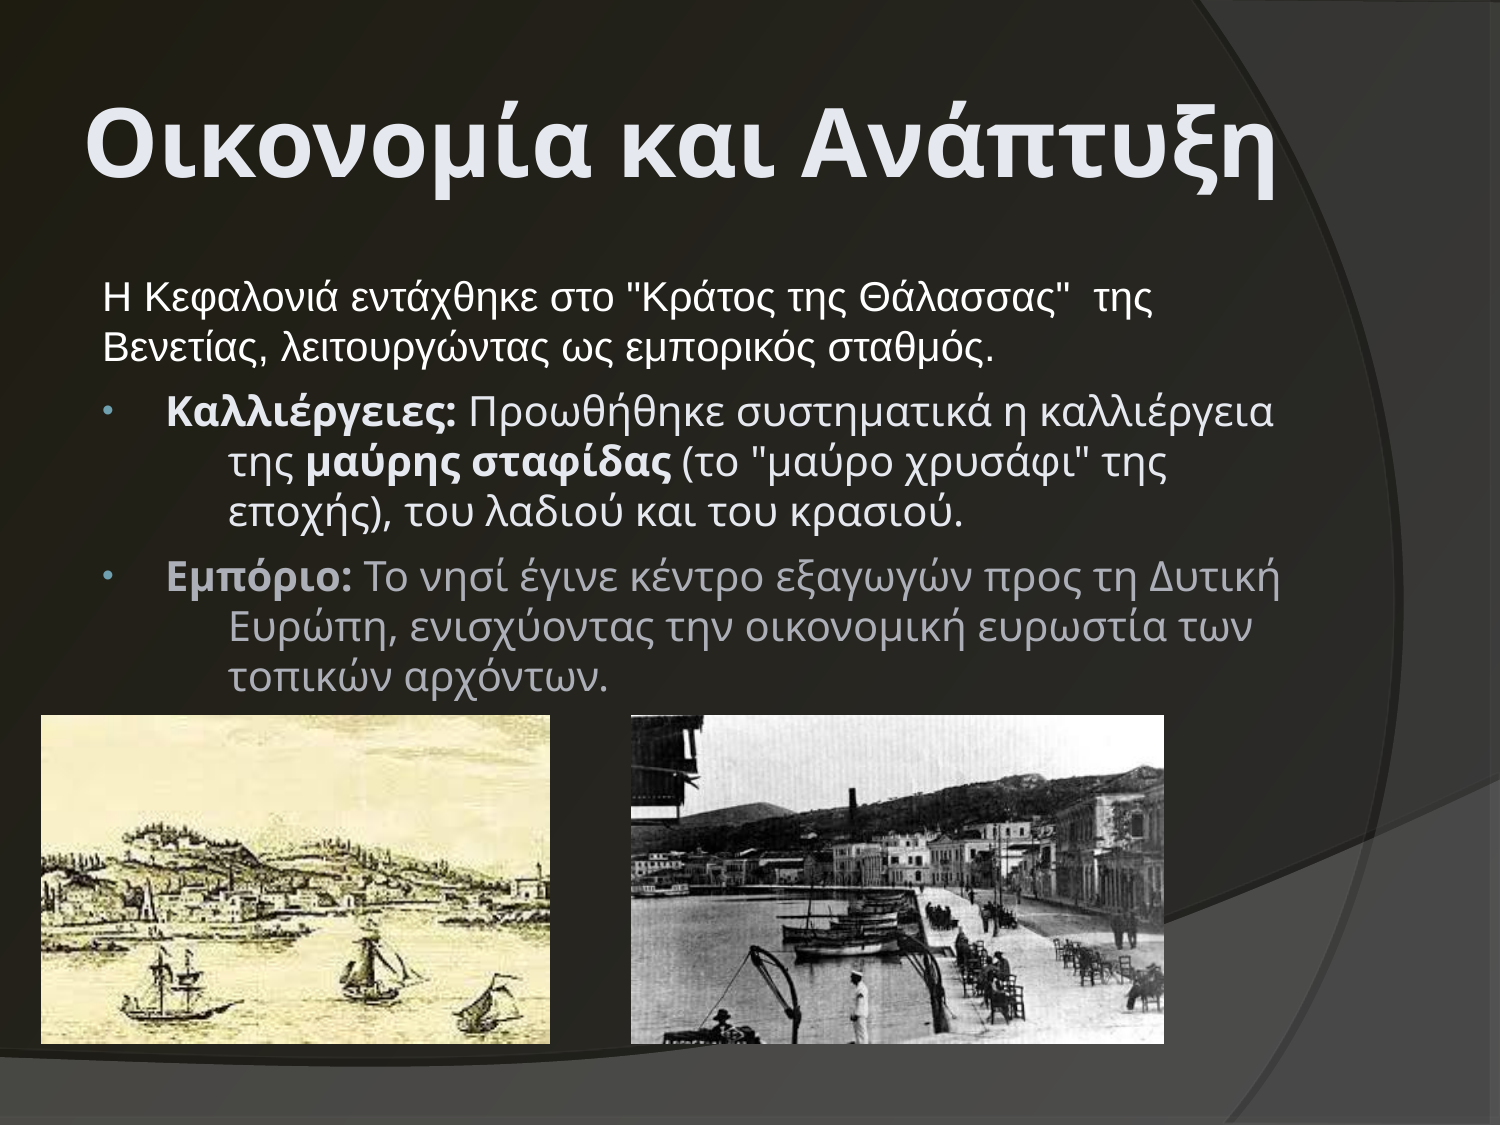

# Οικονομία και Ανάπτυξη
Η Κεφαλονιά εντάχθηκε στο "Κράτος της Θάλασσας" της Βενετίας, λειτουργώντας ως εμπορικός σταθμός.
Καλλιέργειες: Προωθήθηκε συστηματικά η καλλιέργεια της μαύρης σταφίδας (το "μαύρο χρυσάφι" της εποχής), του λαδιού και του κρασιού.
Εμπόριο: Το νησί έγινε κέντρο εξαγωγών προς τη Δυτική Ευρώπη, ενισχύοντας την οικονομική ευρωστία των τοπικών αρχόντων.